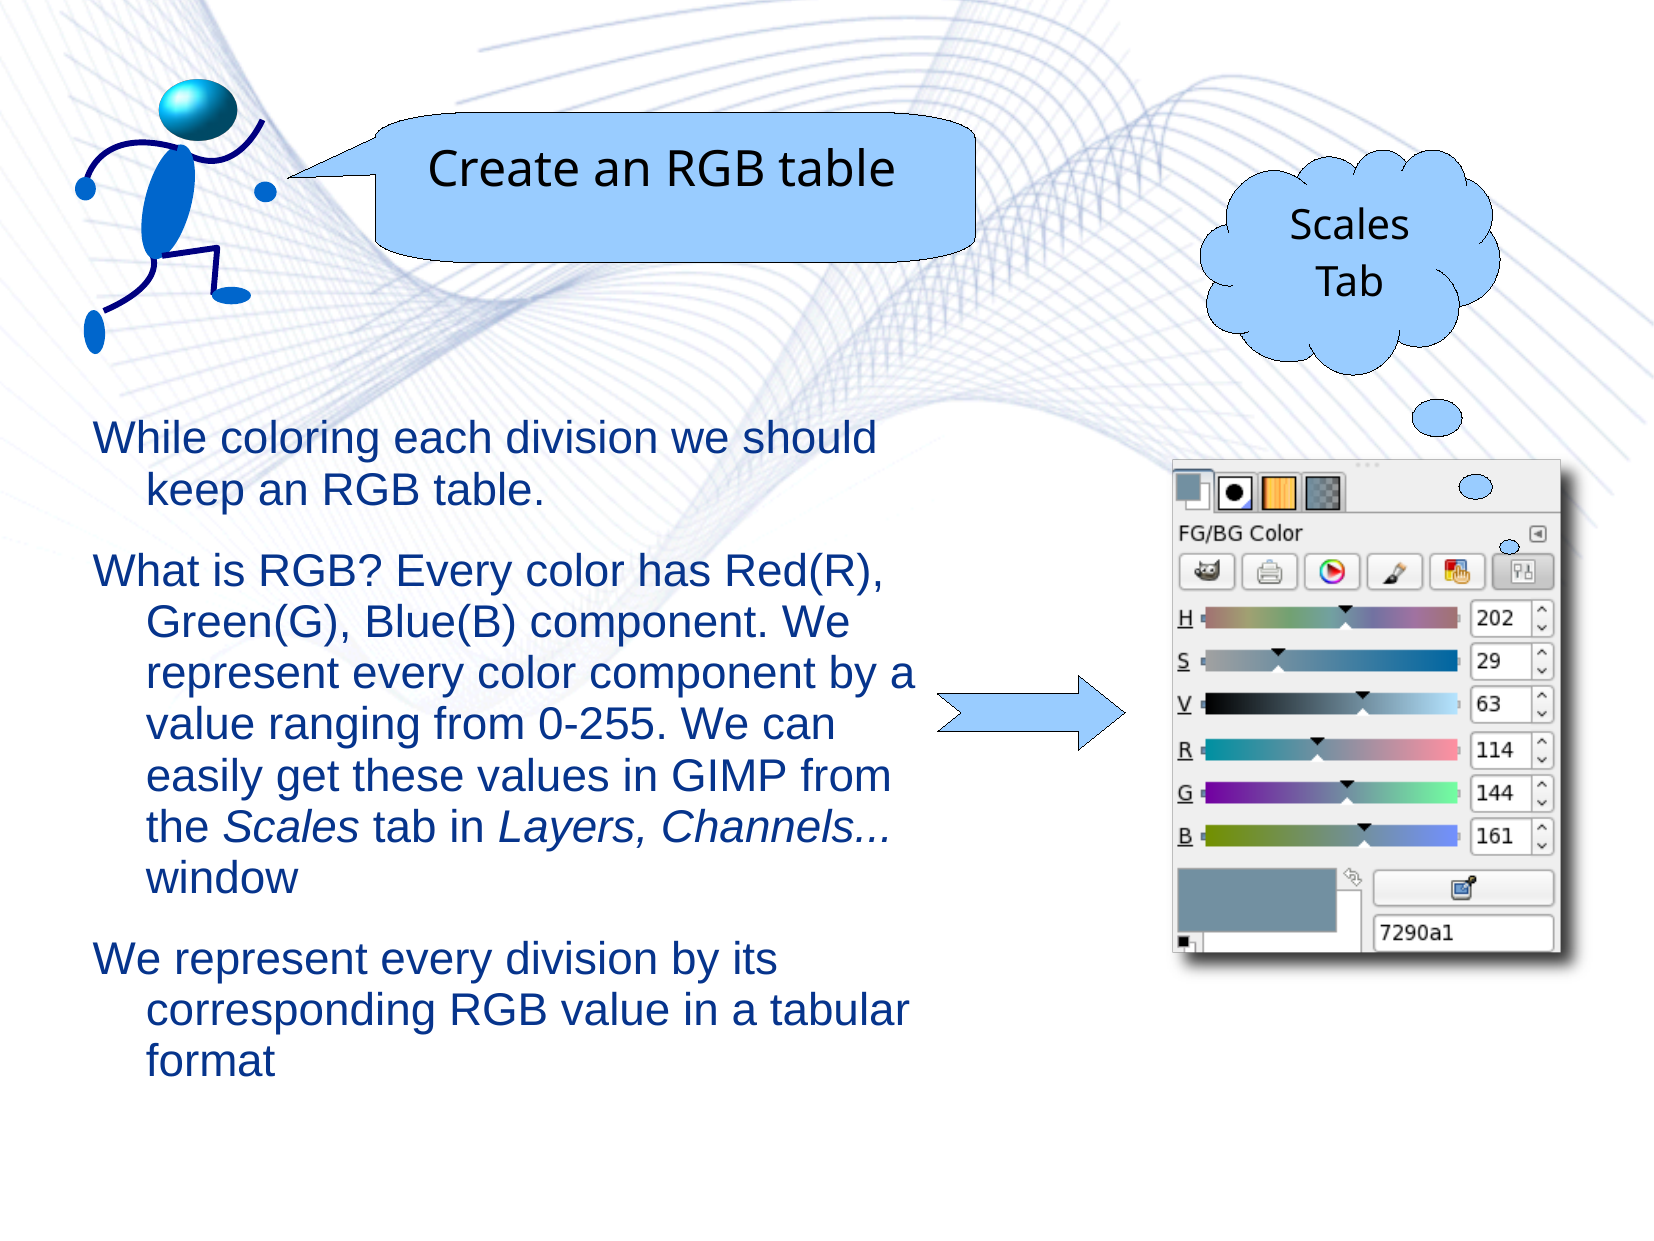

Create an RGB table
Scales Tab
# While coloring each division we should keep an RGB table.
What is RGB? Every color has Red(R), Green(G), Blue(B) component. We represent every color component by a value ranging from 0-255. We can easily get these values in GIMP from the Scales tab in Layers, Channels... window
We represent every division by its corresponding RGB value in a tabular format